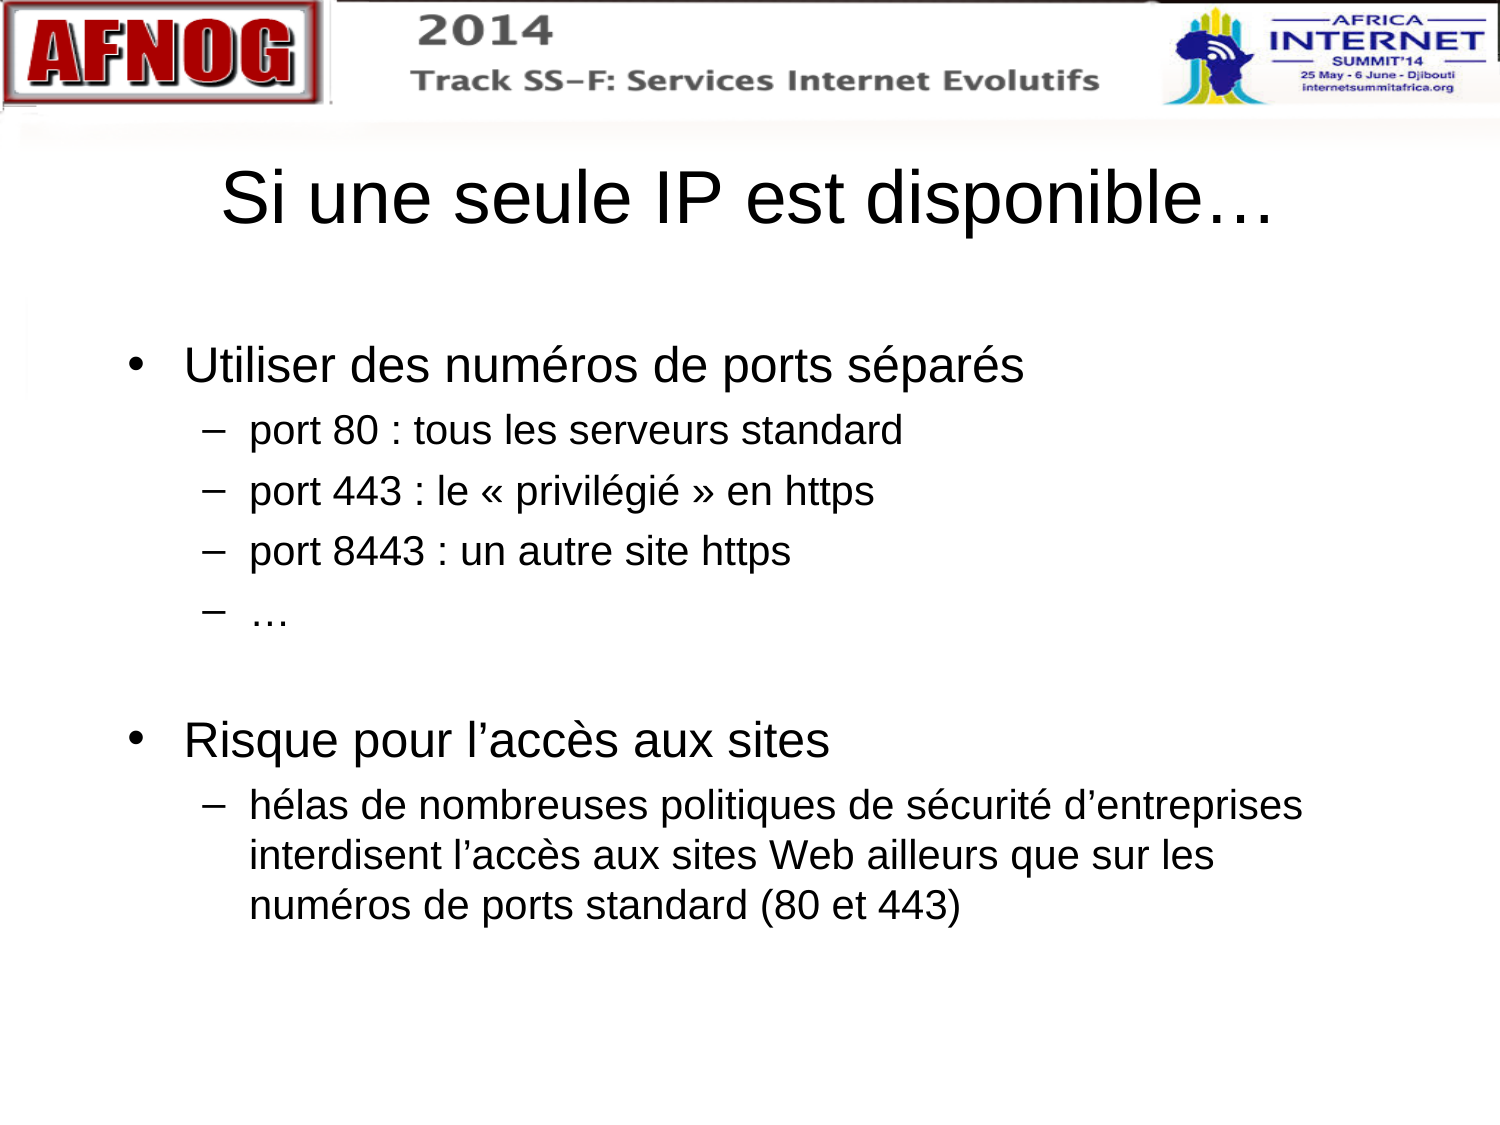

# Si une seule IP est disponible…
Utiliser des numéros de ports séparés
port 80 : tous les serveurs standard
port 443 : le « privilégié » en https
port 8443 : un autre site https
…
Risque pour l’accès aux sites
hélas de nombreuses politiques de sécurité d’entreprises interdisent l’accès aux sites Web ailleurs que sur les numéros de ports standard (80 et 443)
15